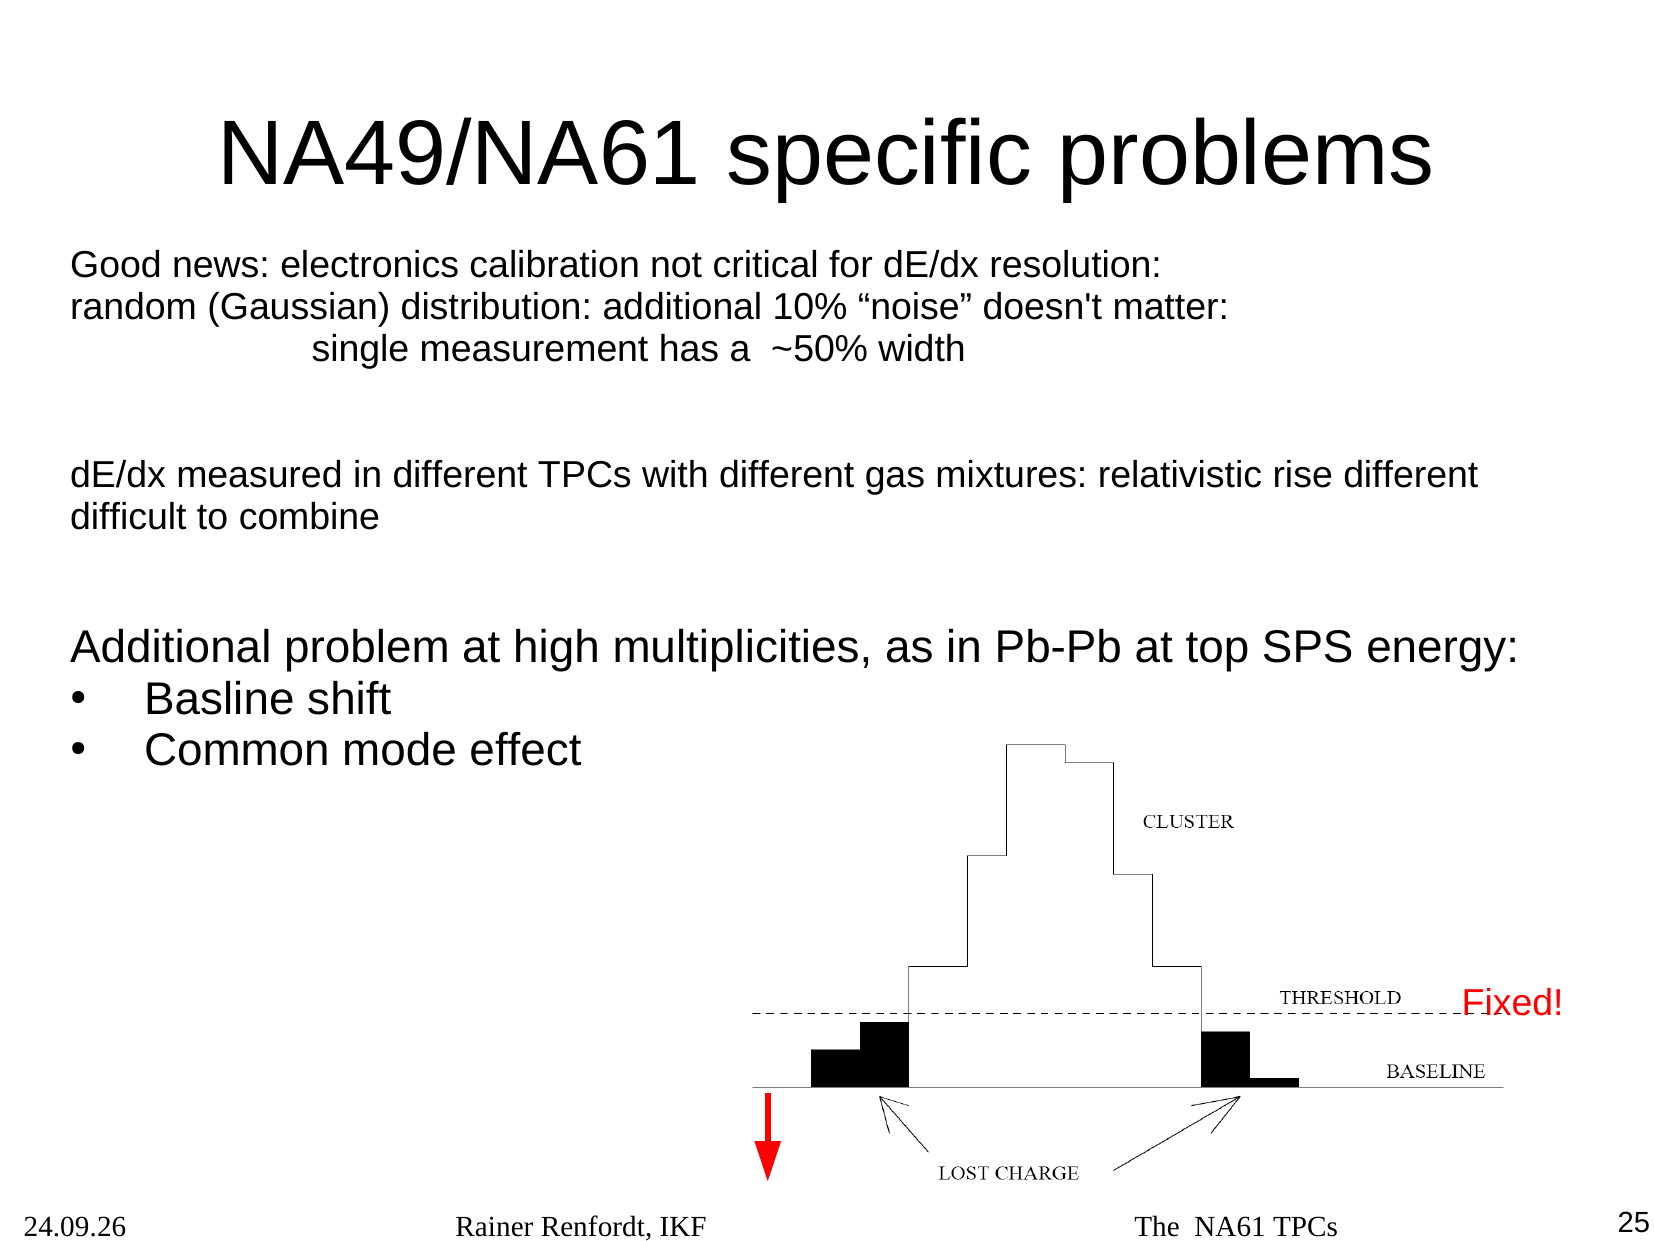

# NA49/NA61 specific problems
Good news: electronics calibration not critical for dE/dx resolution:
random (Gaussian) distribution: additional 10% “noise” doesn't matter:
 single measurement has a ~50% width
dE/dx measured in different TPCs with different gas mixtures: relativistic rise different
difficult to combine
Additional problem at high multiplicities, as in Pb-Pb at top SPS energy:
	Basline shift
	Common mode effect
Fixed!